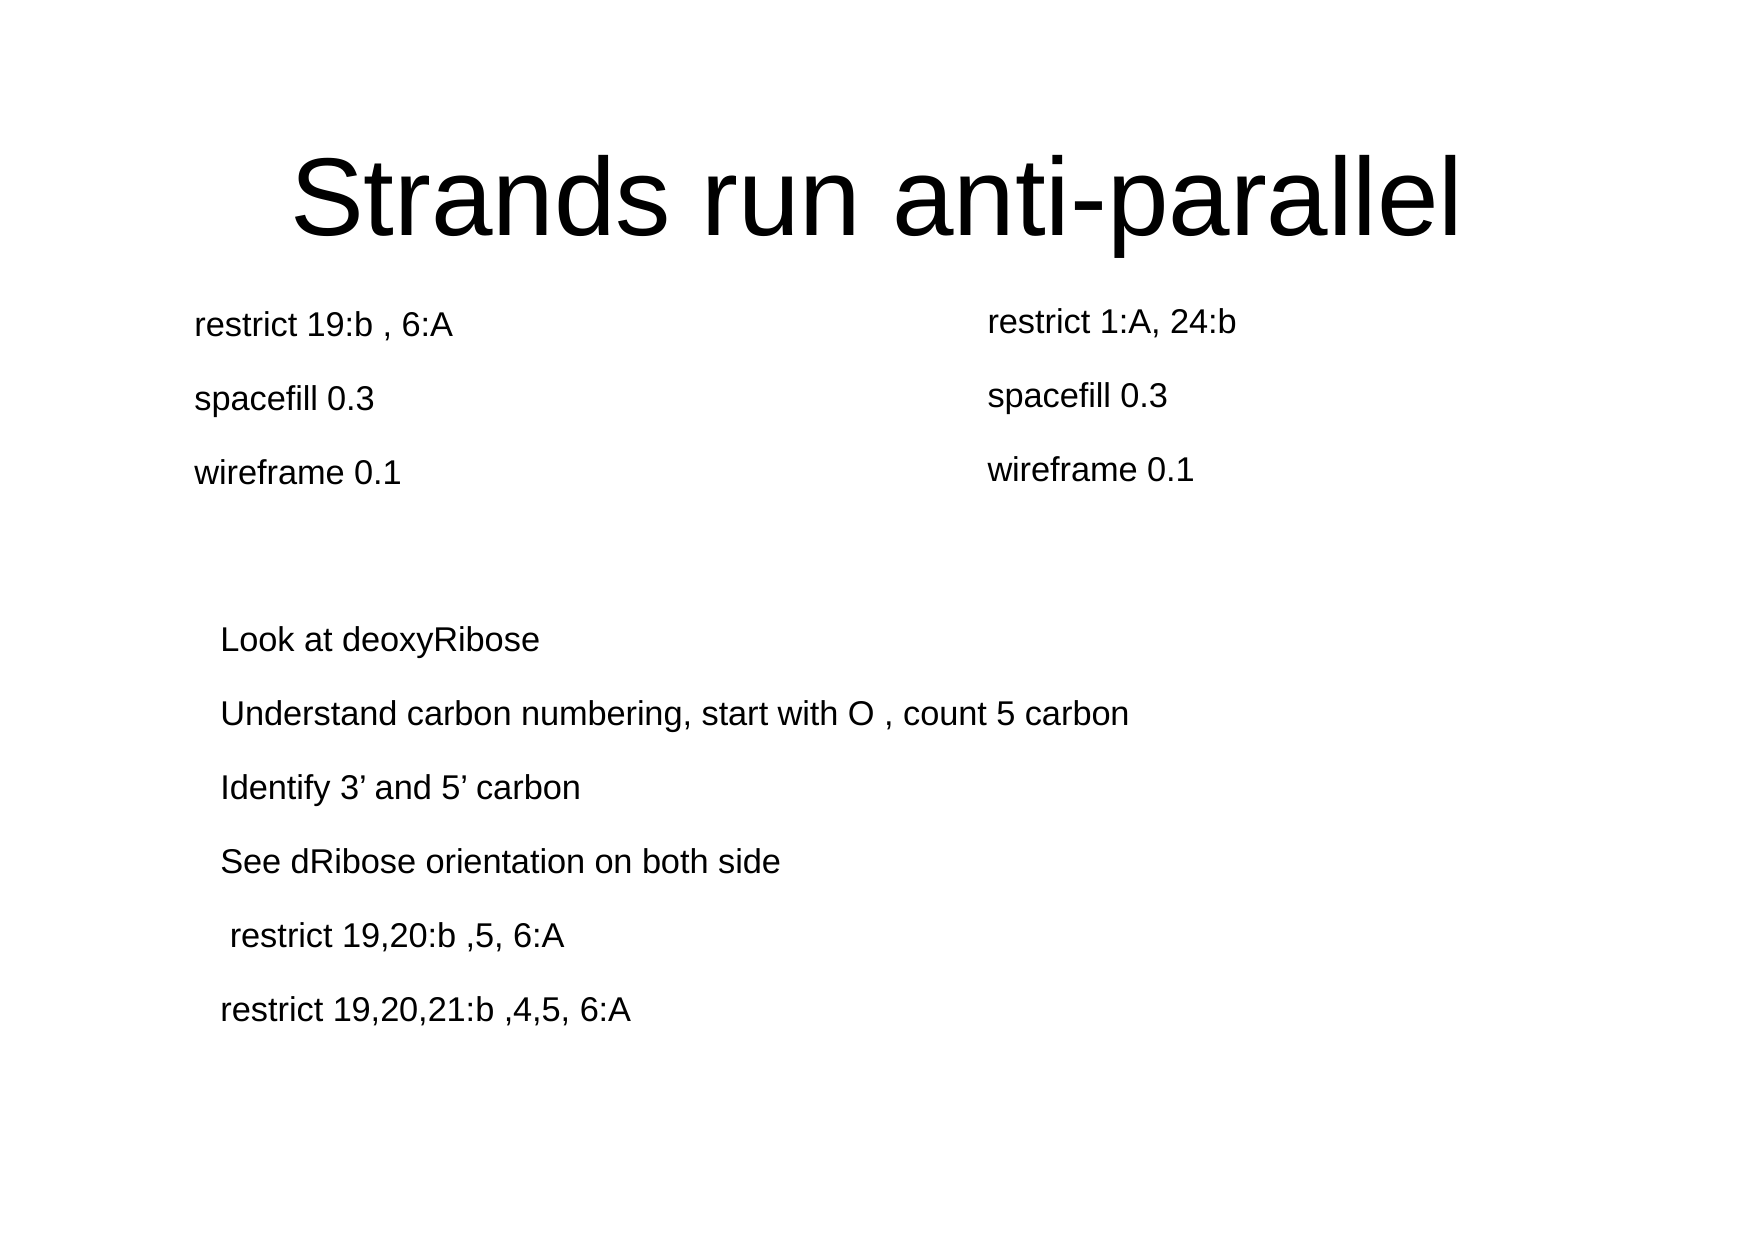

# Strands run anti-parallel
restrict 1:A, 24:b
spacefill 0.3
wireframe 0.1
restrict 19:b , 6:A
spacefill 0.3
wireframe 0.1
Look at deoxyRibose
Understand carbon numbering, start with O , count 5 carbon
Identify 3’ and 5’ carbon
See dRibose orientation on both side
 restrict 19,20:b ,5, 6:A
restrict 19,20,21:b ,4,5, 6:A